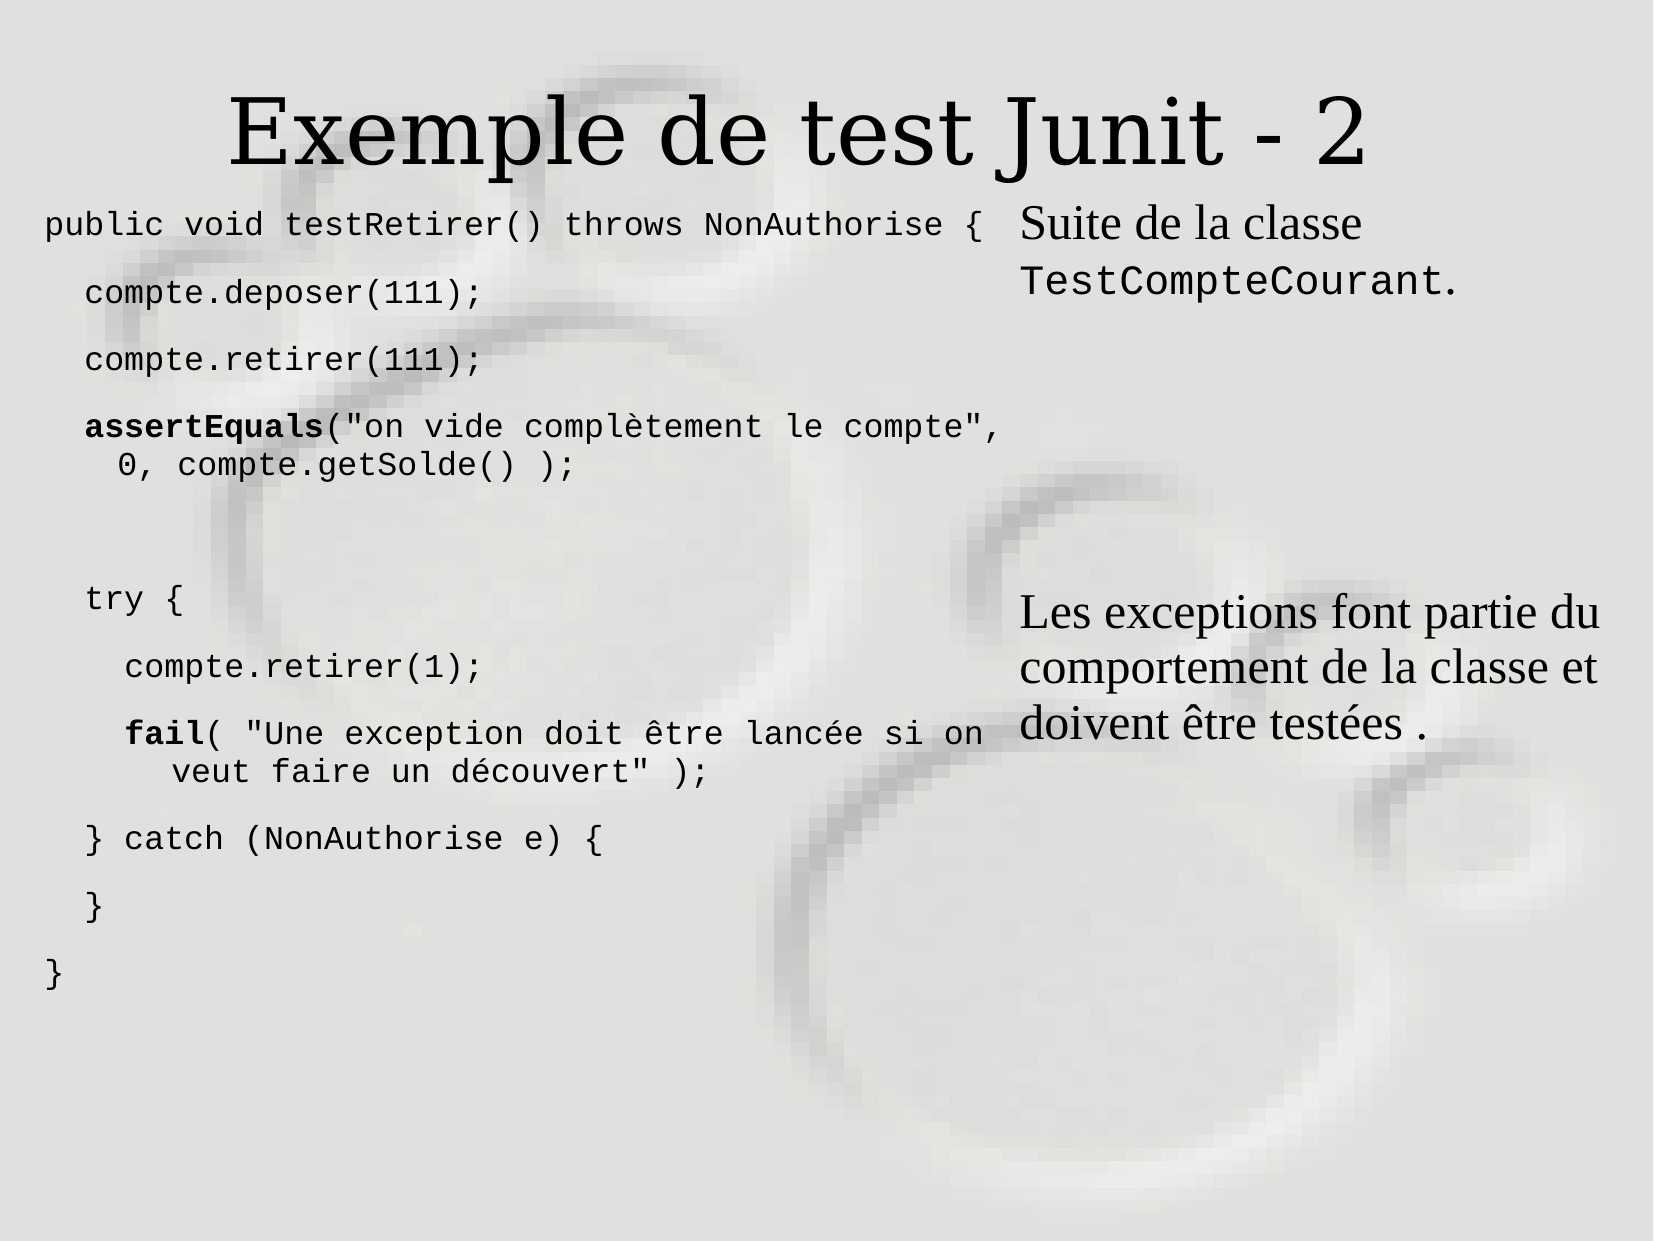

# Exemple de test Junit - 2
Suite de la classe TestCompteCourant.
Les exceptions font partie du comportement de la classe et doivent être testées .
public void testRetirer() throws NonAuthorise {
 compte.deposer(111);
 compte.retirer(111);
 assertEquals("on vide complètement le compte", 0, compte.getSolde() );
 try {
 compte.retirer(1);
 fail( "Une exception doit être lancée si on 	veut faire un découvert" );
 } catch (NonAuthorise e) {
 }
}